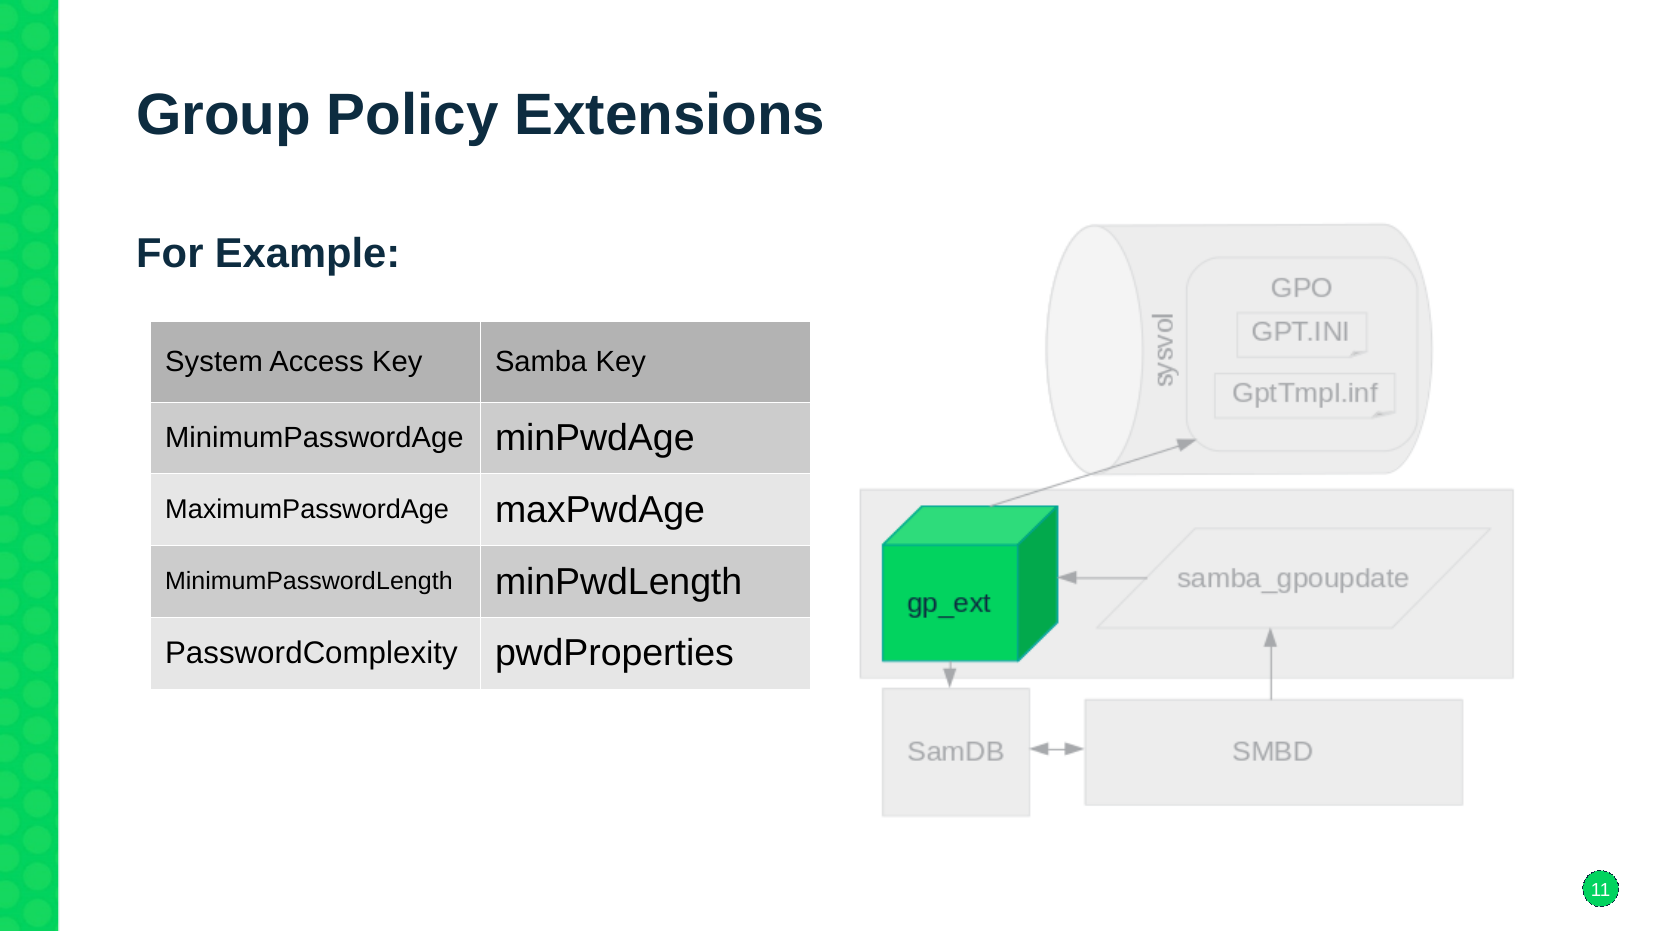

# Group Policy Extensions
For Example:
| System Access Key | Samba Key |
| --- | --- |
| MinimumPasswordAge | minPwdAge |
| MaximumPasswordAge | maxPwdAge |
| MinimumPasswordLength | minPwdLength |
| PasswordComplexity | pwdProperties |
11